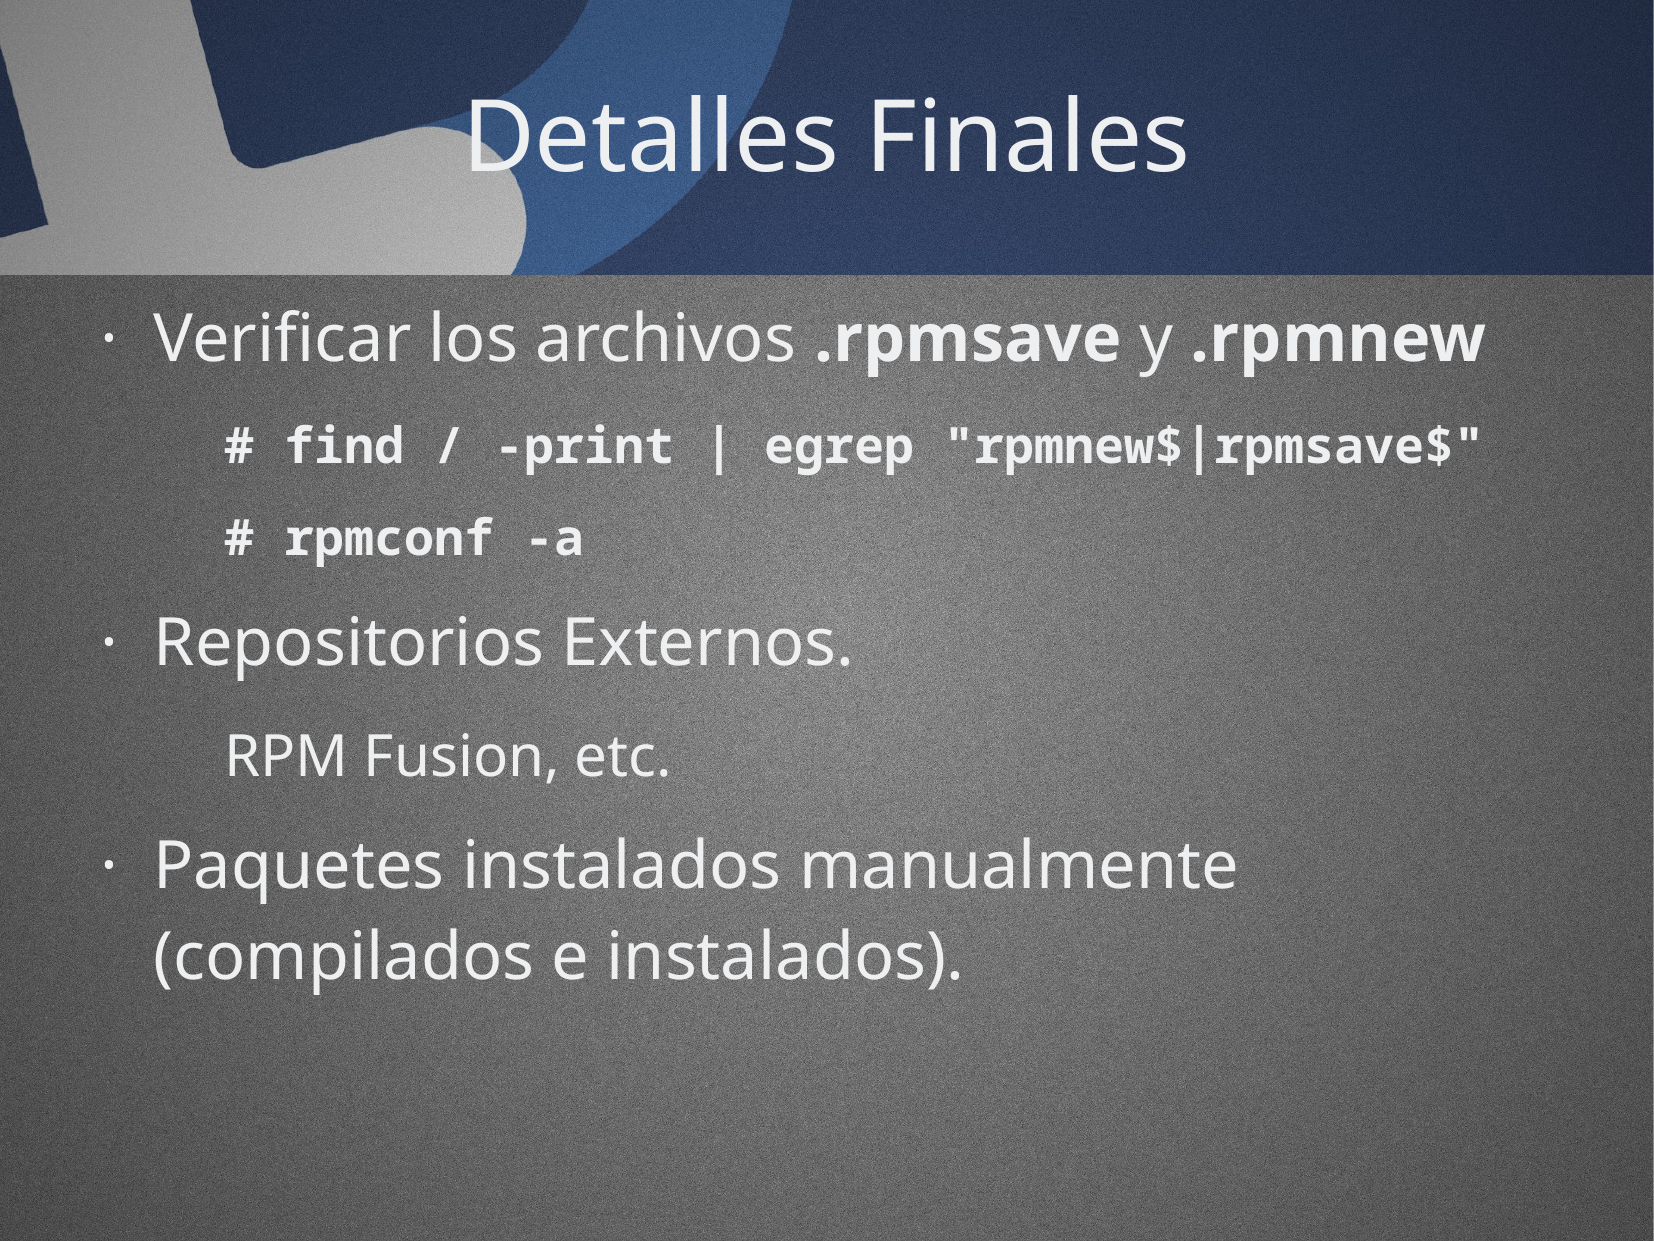

Detalles Finales
# Verificar los archivos .rpmsave y .rpmnew
# find / -print | egrep "rpmnew$|rpmsave$"
# rpmconf -a
Repositorios Externos.
RPM Fusion, etc.
Paquetes instalados manualmente (compilados e instalados).